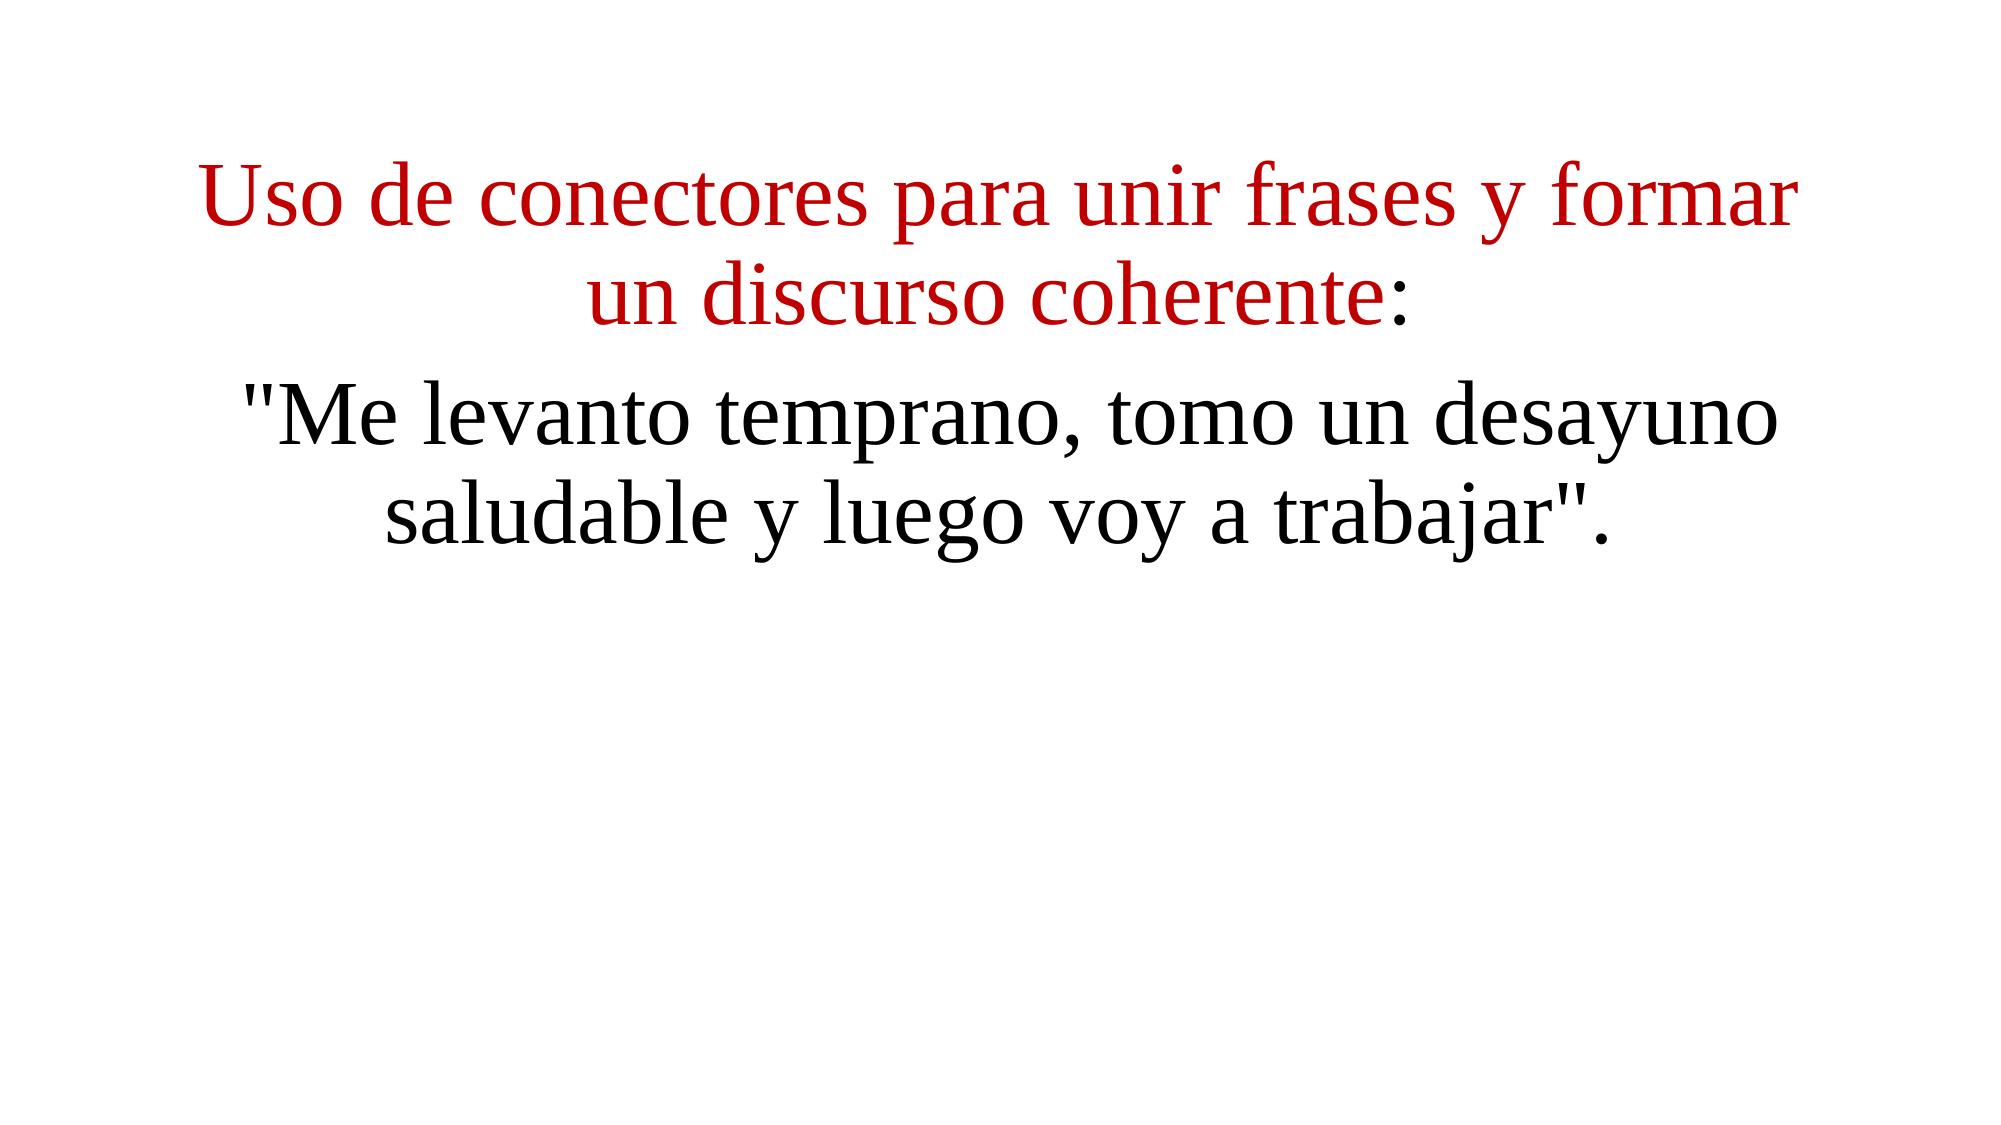

# Uso de conectores para unir frases y formar un discurso coherente:
 "Me levanto temprano, tomo un desayuno saludable y luego voy a trabajar".